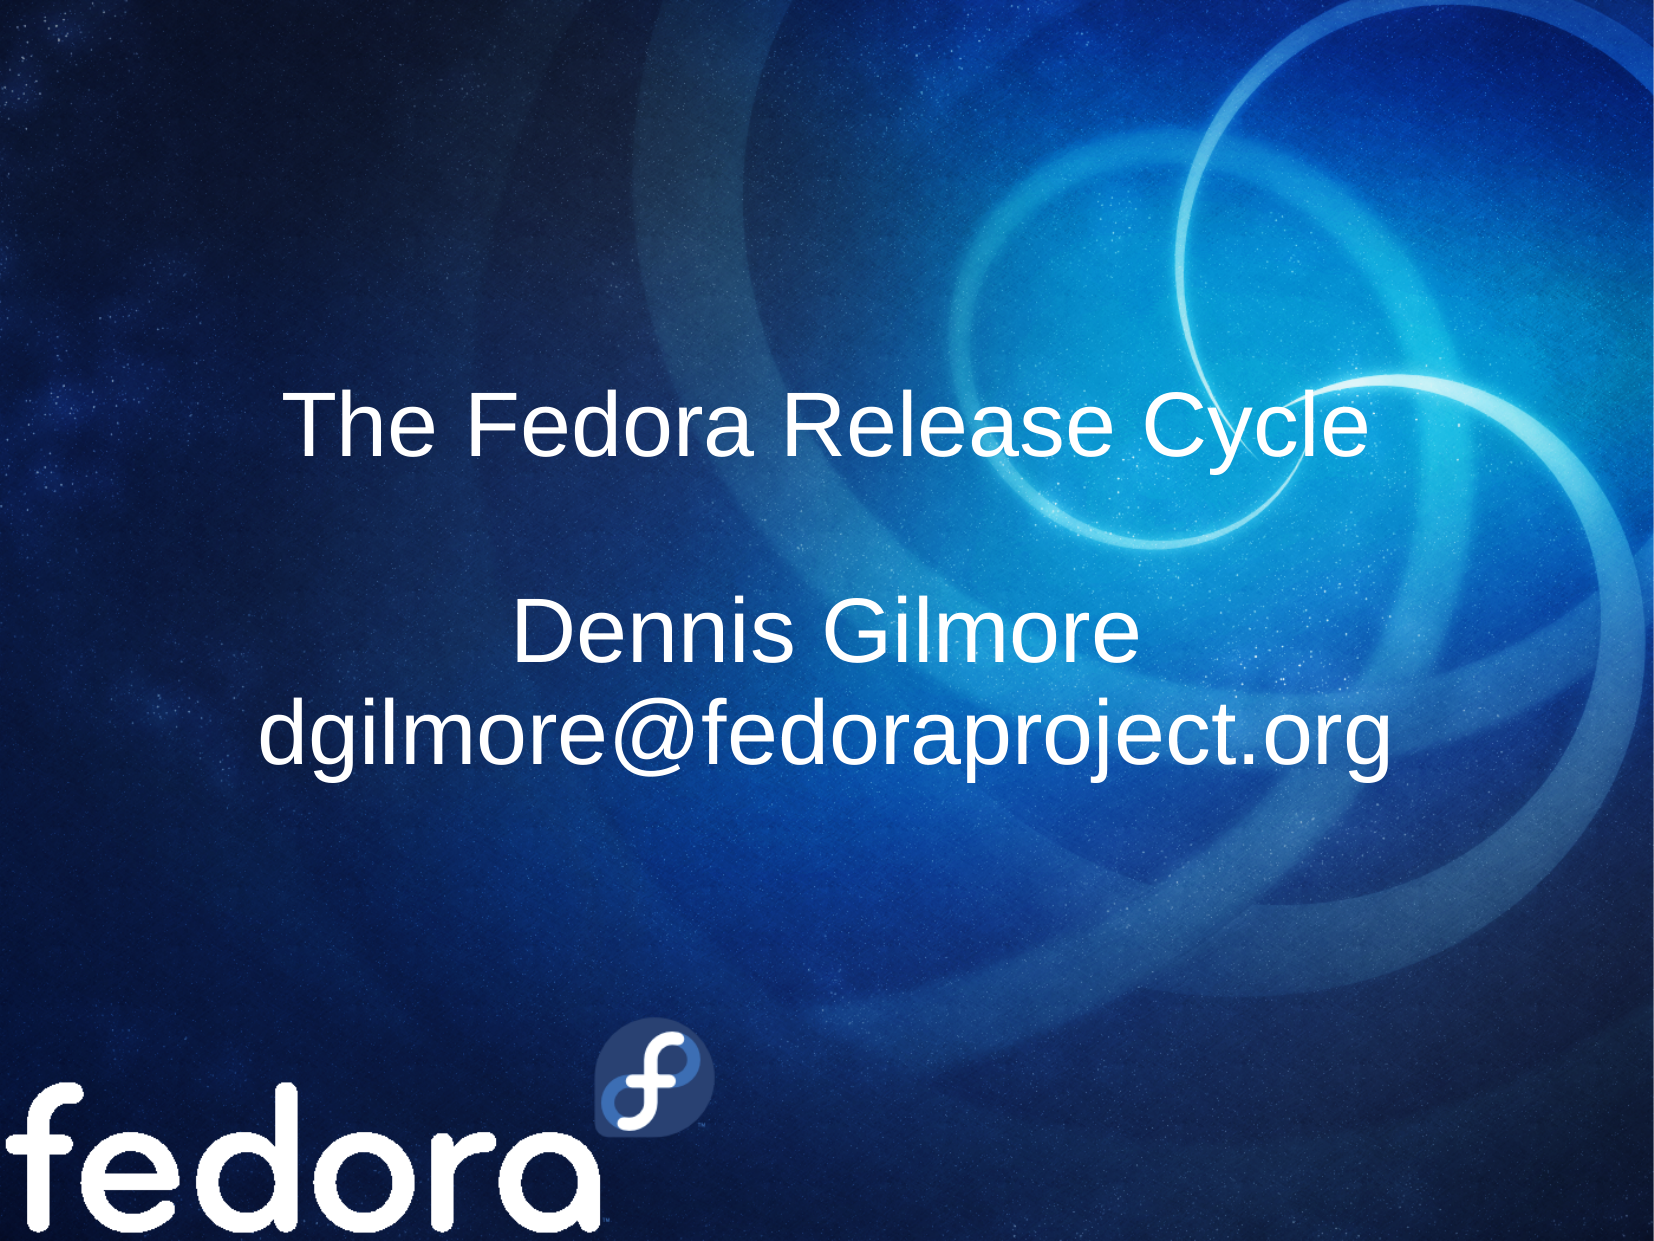

# The Fedora Release Cycle
Dennis Gilmore
dgilmore@fedoraproject.org